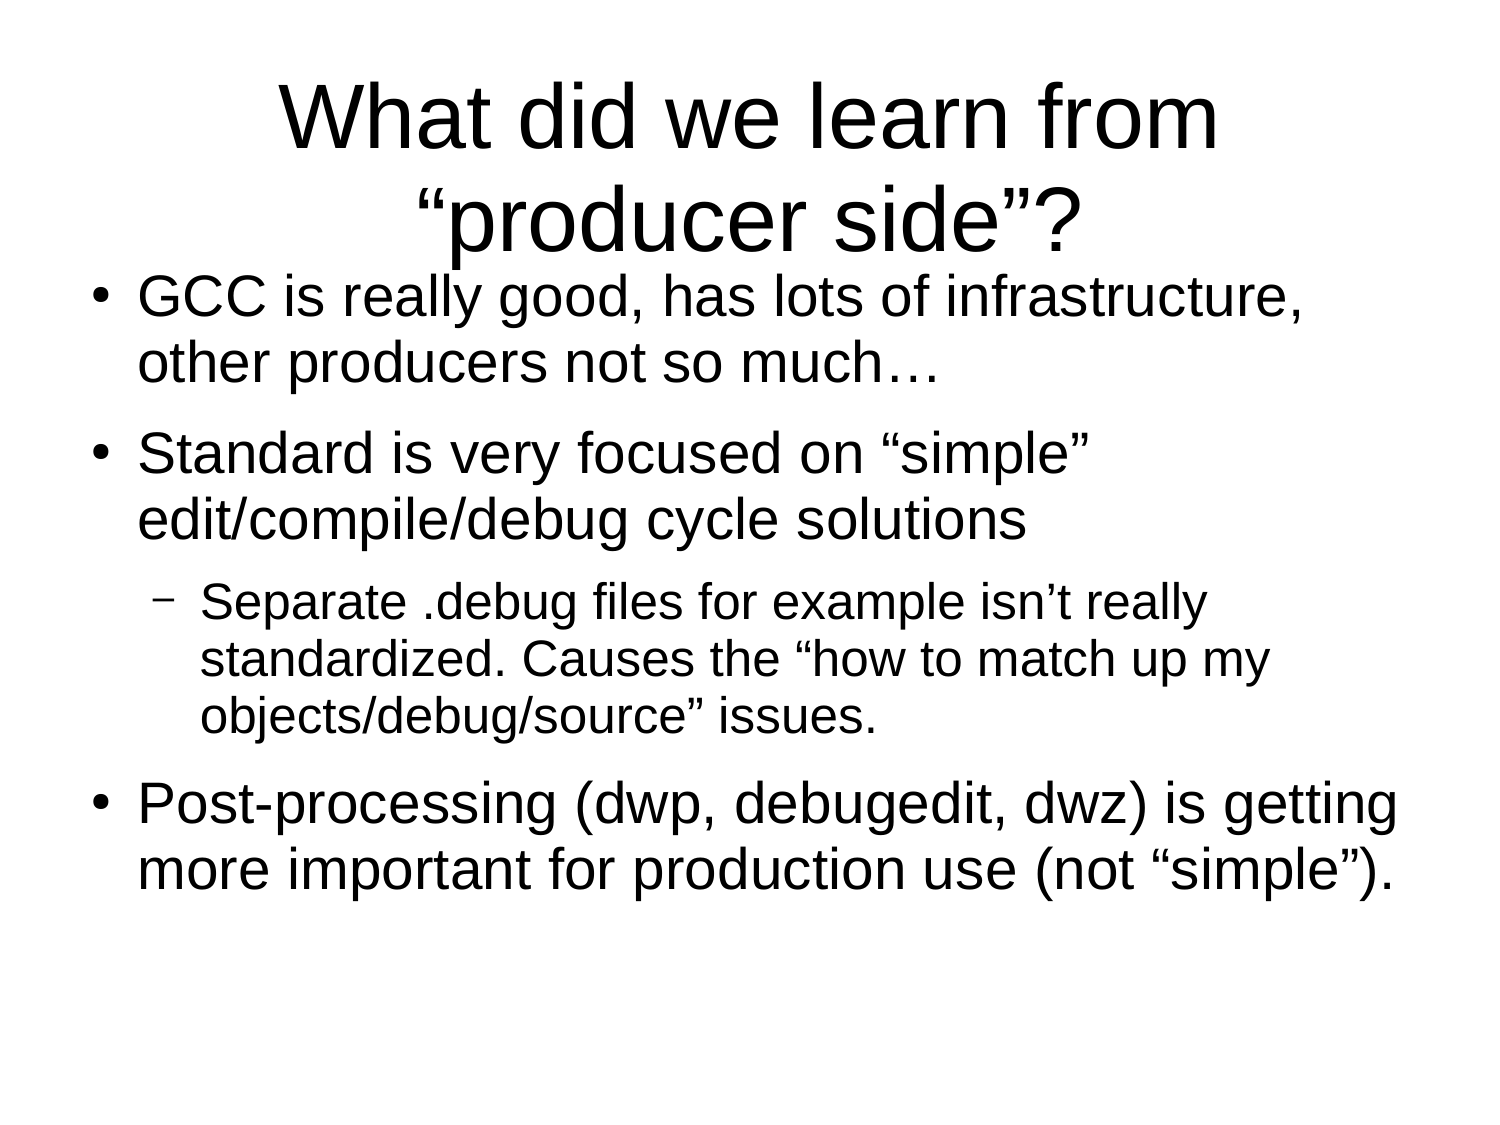

# What did we learn from “producer side”?
GCC is really good, has lots of infrastructure, other producers not so much…
Standard is very focused on “simple” edit/compile/debug cycle solutions
Separate .debug files for example isn’t really standardized. Causes the “how to match up my objects/debug/source” issues.
Post-processing (dwp, debugedit, dwz) is getting more important for production use (not “simple”).